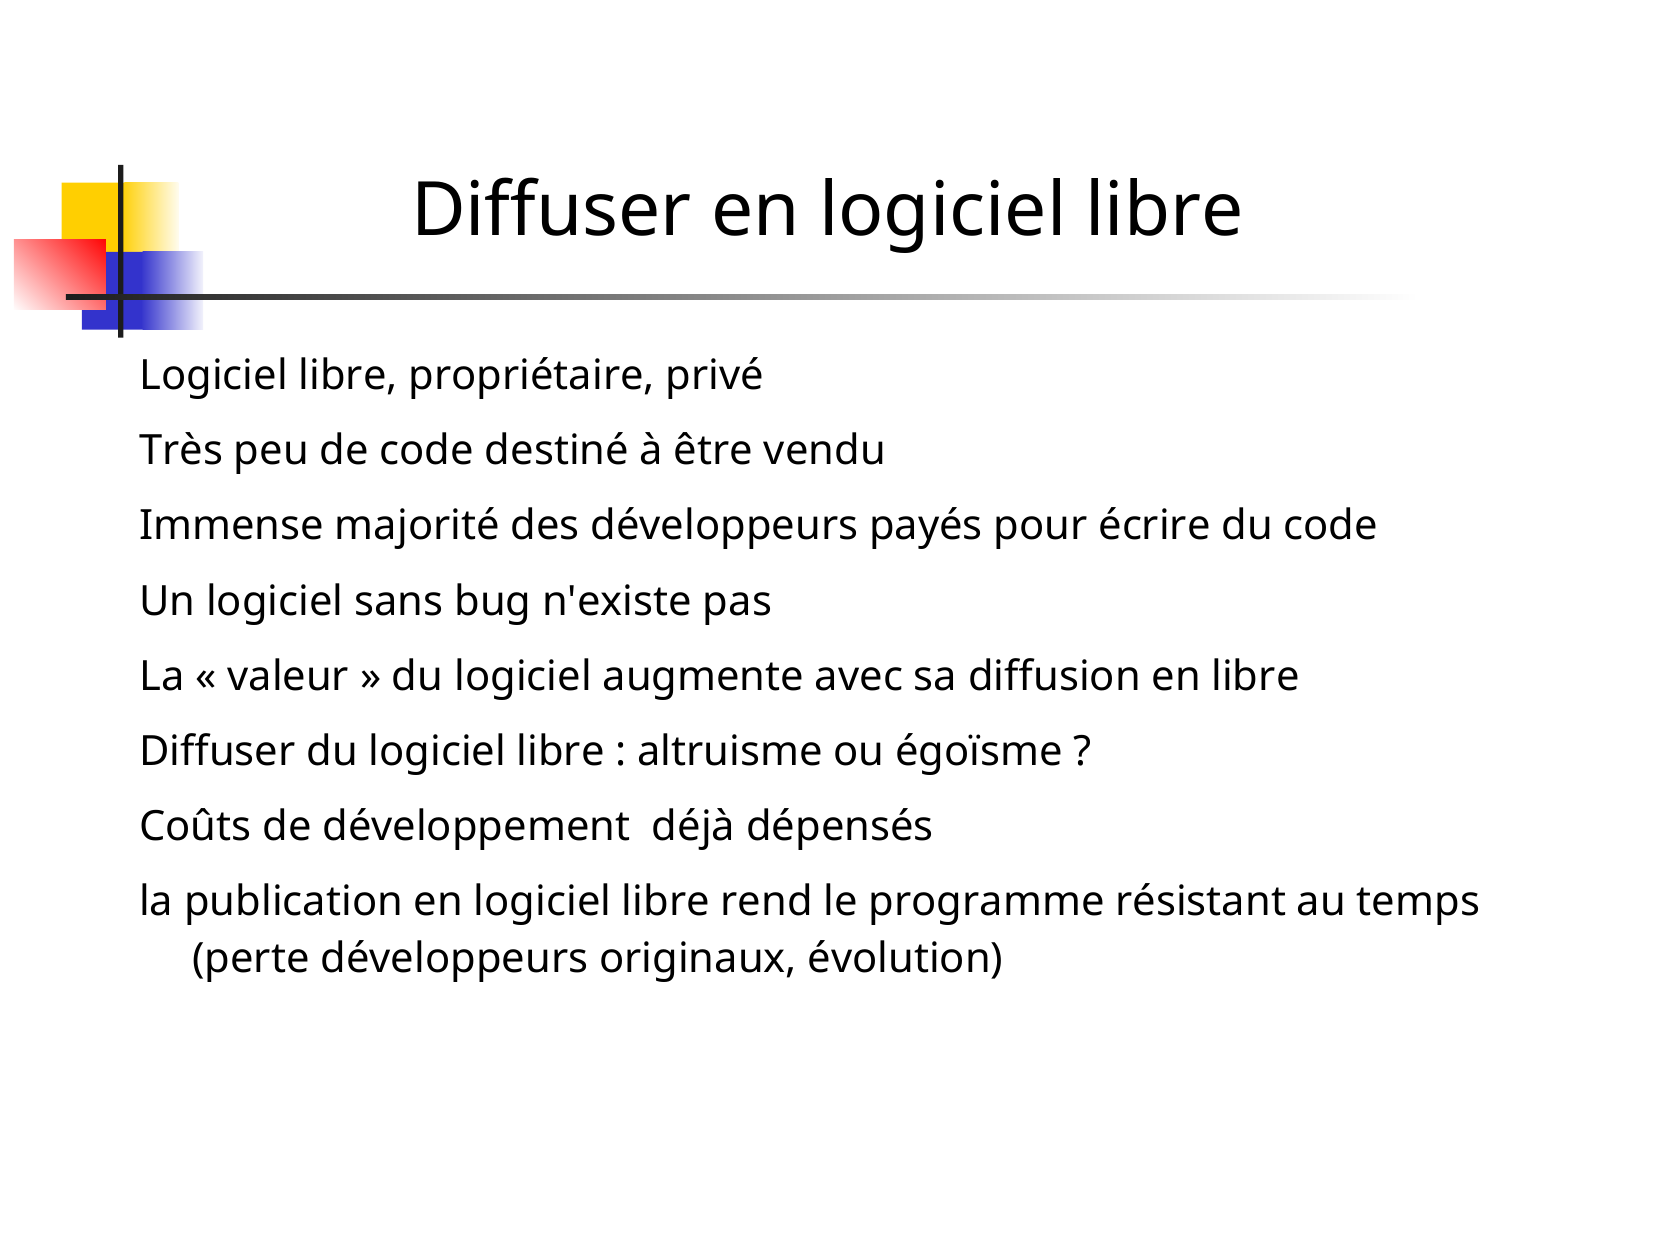

# Diffuser en logiciel libre
Logiciel libre, propriétaire, privé
Très peu de code destiné à être vendu
Immense majorité des développeurs payés pour écrire du code
Un logiciel sans bug n'existe pas
La « valeur » du logiciel augmente avec sa diffusion en libre
Diffuser du logiciel libre : altruisme ou égoïsme ?
Coûts de développement déjà dépensés
la publication en logiciel libre rend le programme résistant au temps (perte développeurs originaux, évolution)